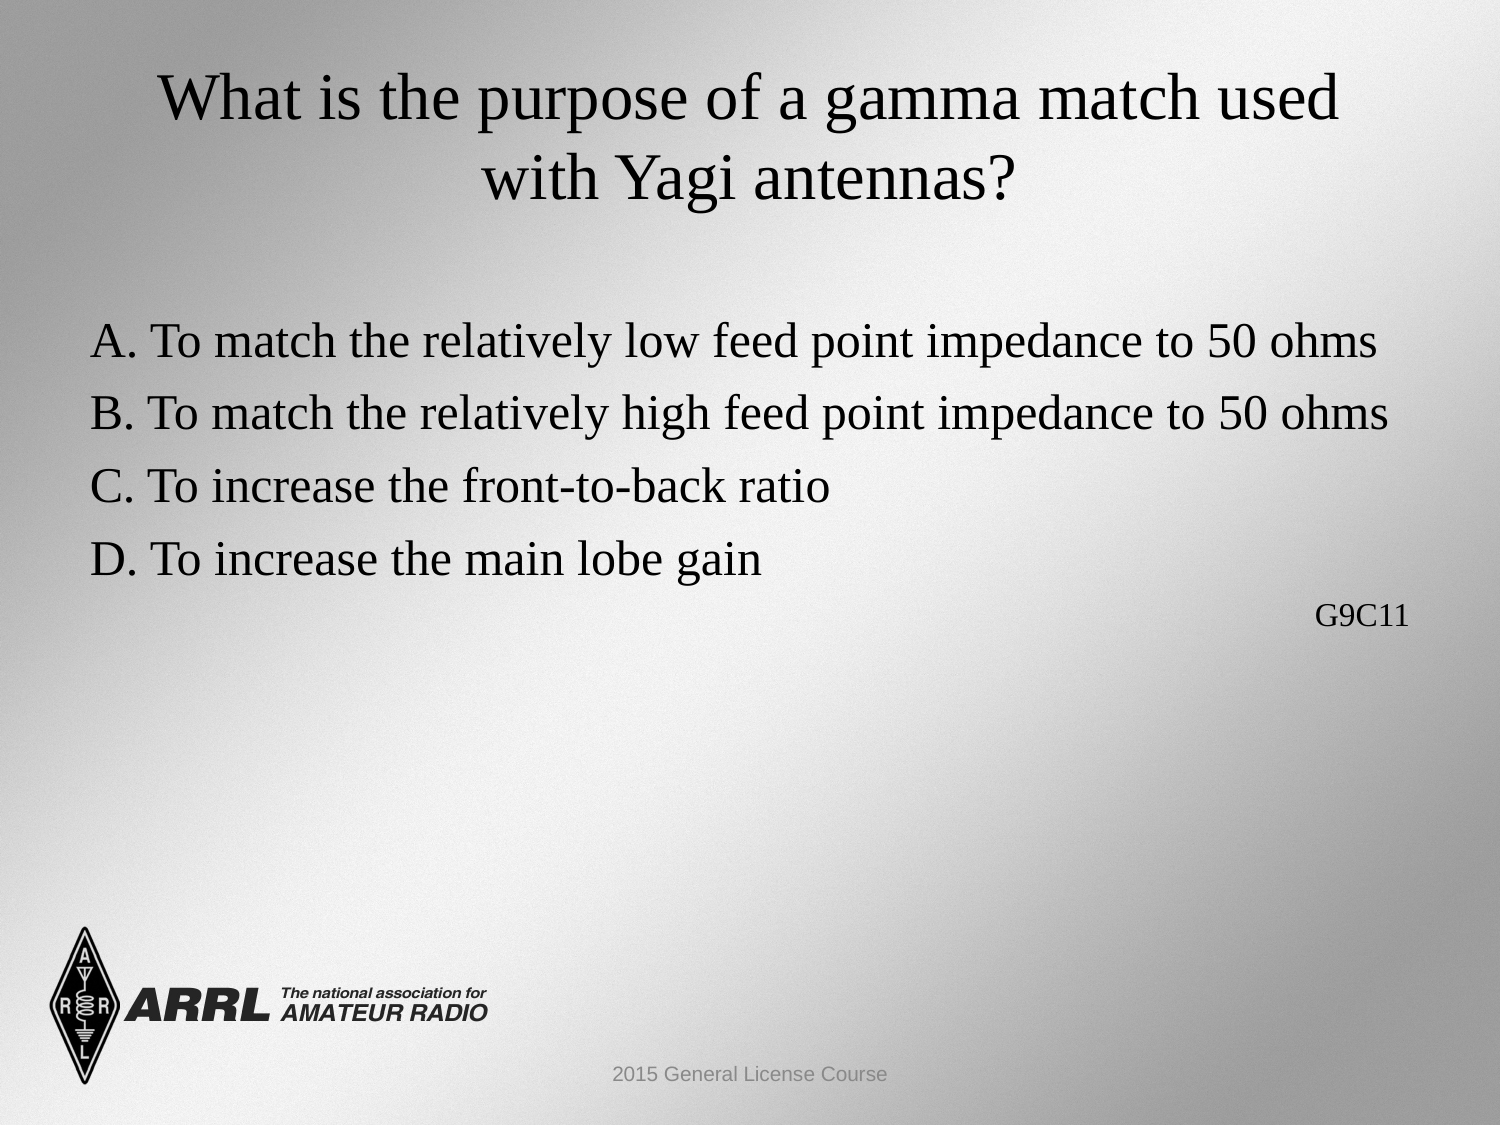

# What is the purpose of a gamma match used with Yagi antennas?
A. To match the relatively low feed point impedance to 50 ohms
B. To match the relatively high feed point impedance to 50 ohms
C. To increase the front-to-back ratio
D. To increase the main lobe gain
 G9C11
2015 General License Course